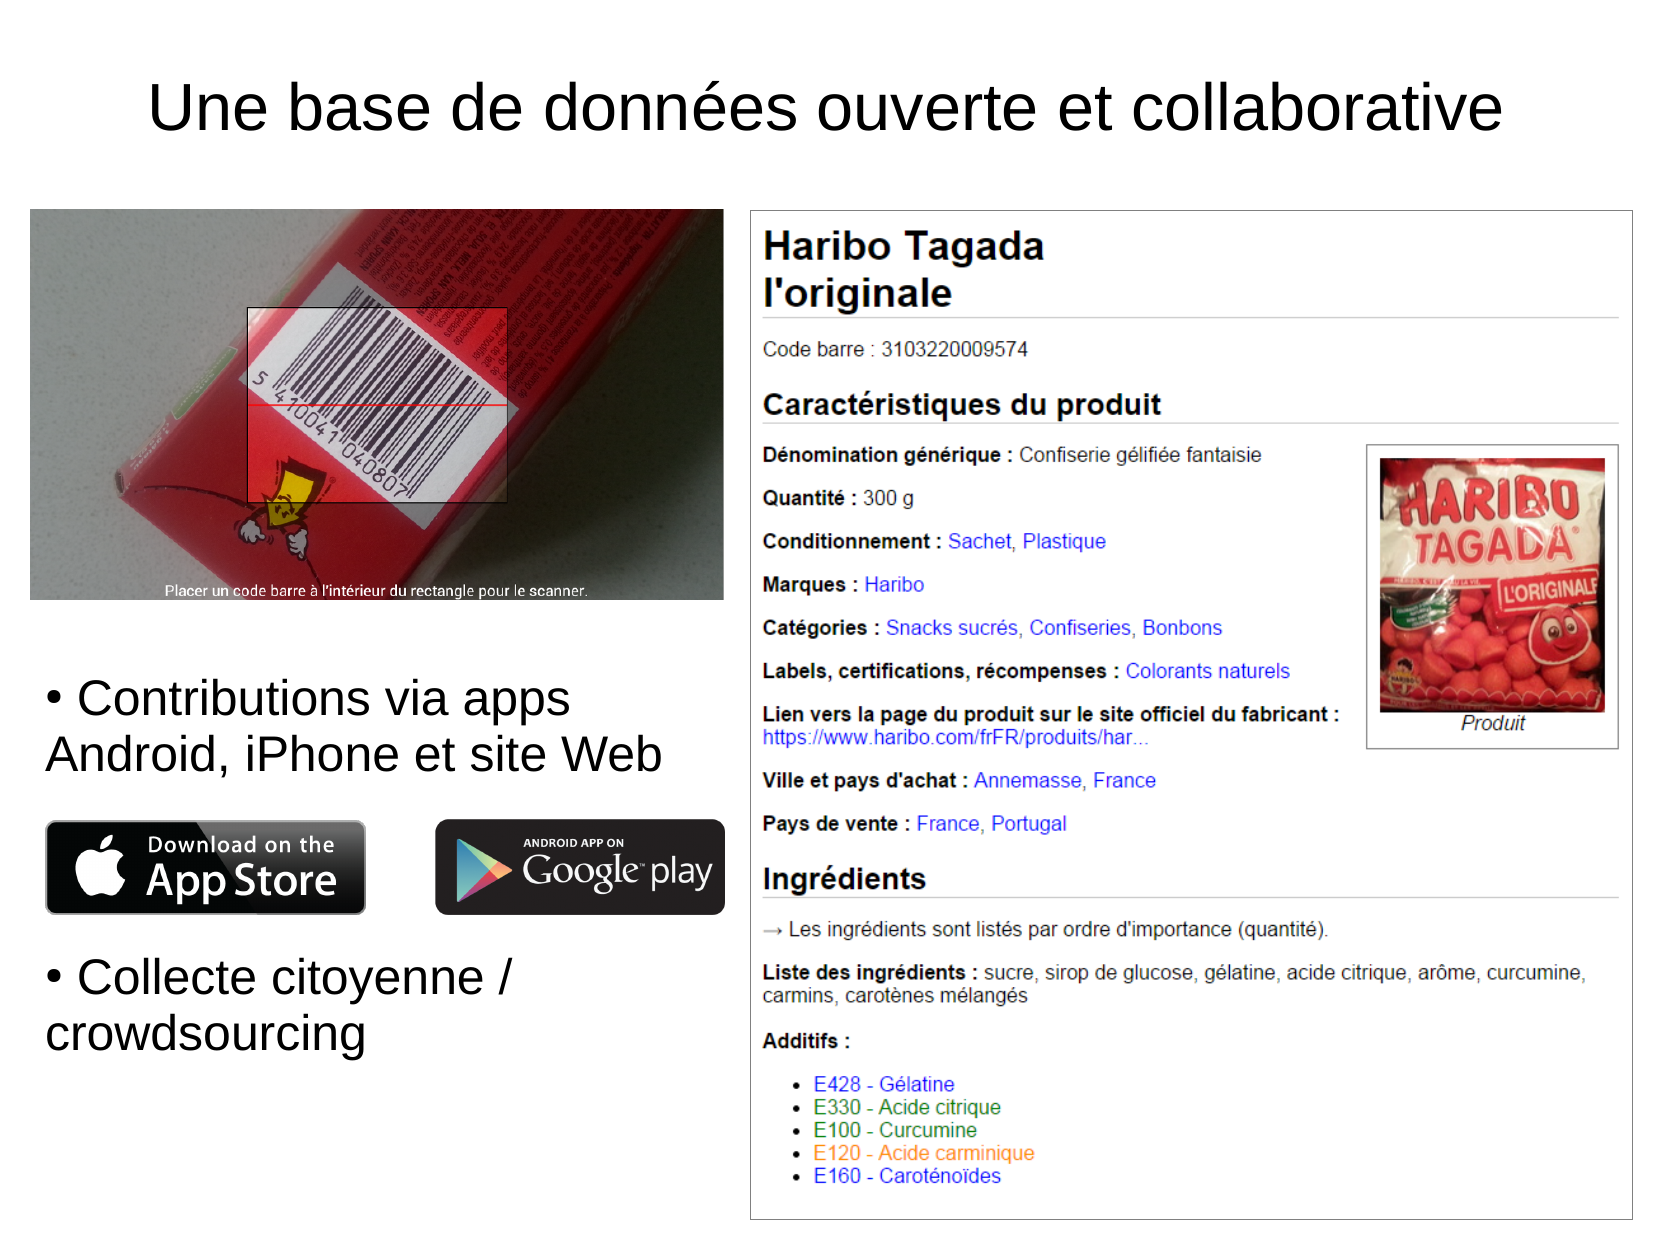

# Une base de données ouverte et collaborative
 Contributions via apps Android, iPhone et site Web
 Collecte citoyenne / crowdsourcing